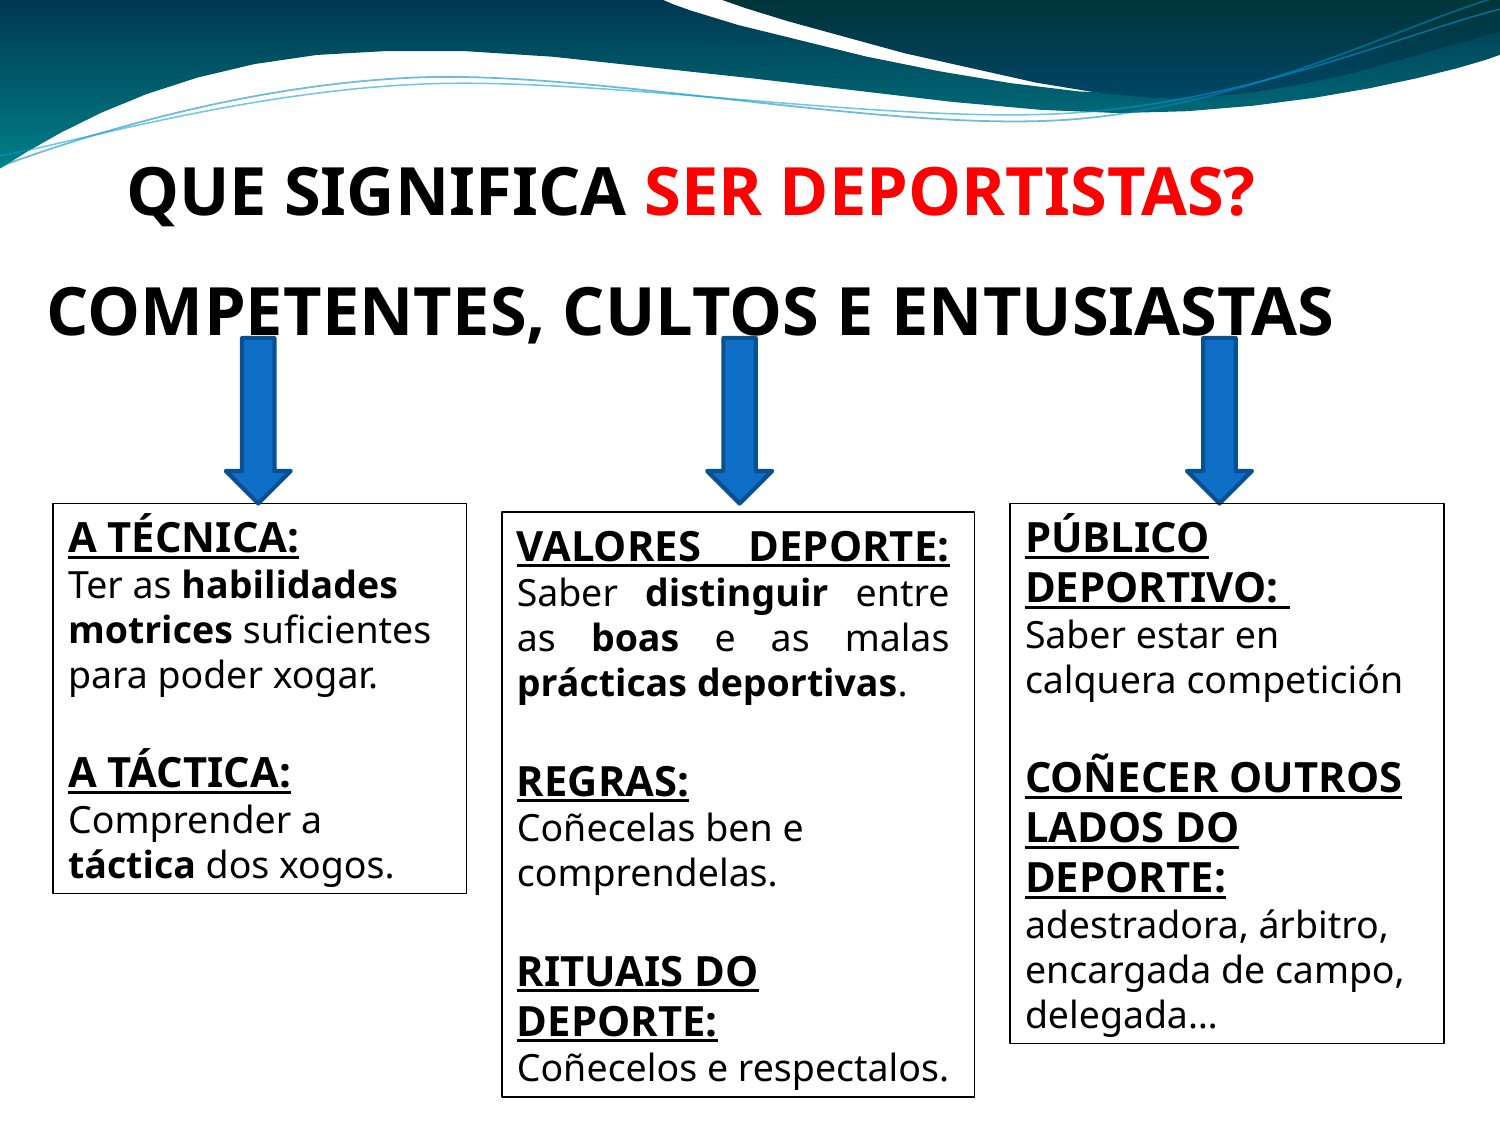

QUE SIGNIFICA SER DEPORTISTAS?
COMPETENTES, CULTOS E ENTUSIASTAS
A TÉCNICA:
Ter as habilidades motrices suficientes para poder xogar.
A TÁCTICA: Comprender a táctica dos xogos.
PÚBLICO DEPORTIVO:
Saber estar en calquera competición
COÑECER OUTROS LADOS DO DEPORTE:
adestradora, árbitro, encargada de campo, delegada…
VALORES DEPORTE: Saber distinguir entre as boas e as malas prácticas deportivas.
REGRAS:
Coñecelas ben e comprendelas.
RITUAIS DO DEPORTE:
Coñecelos e respectalos.